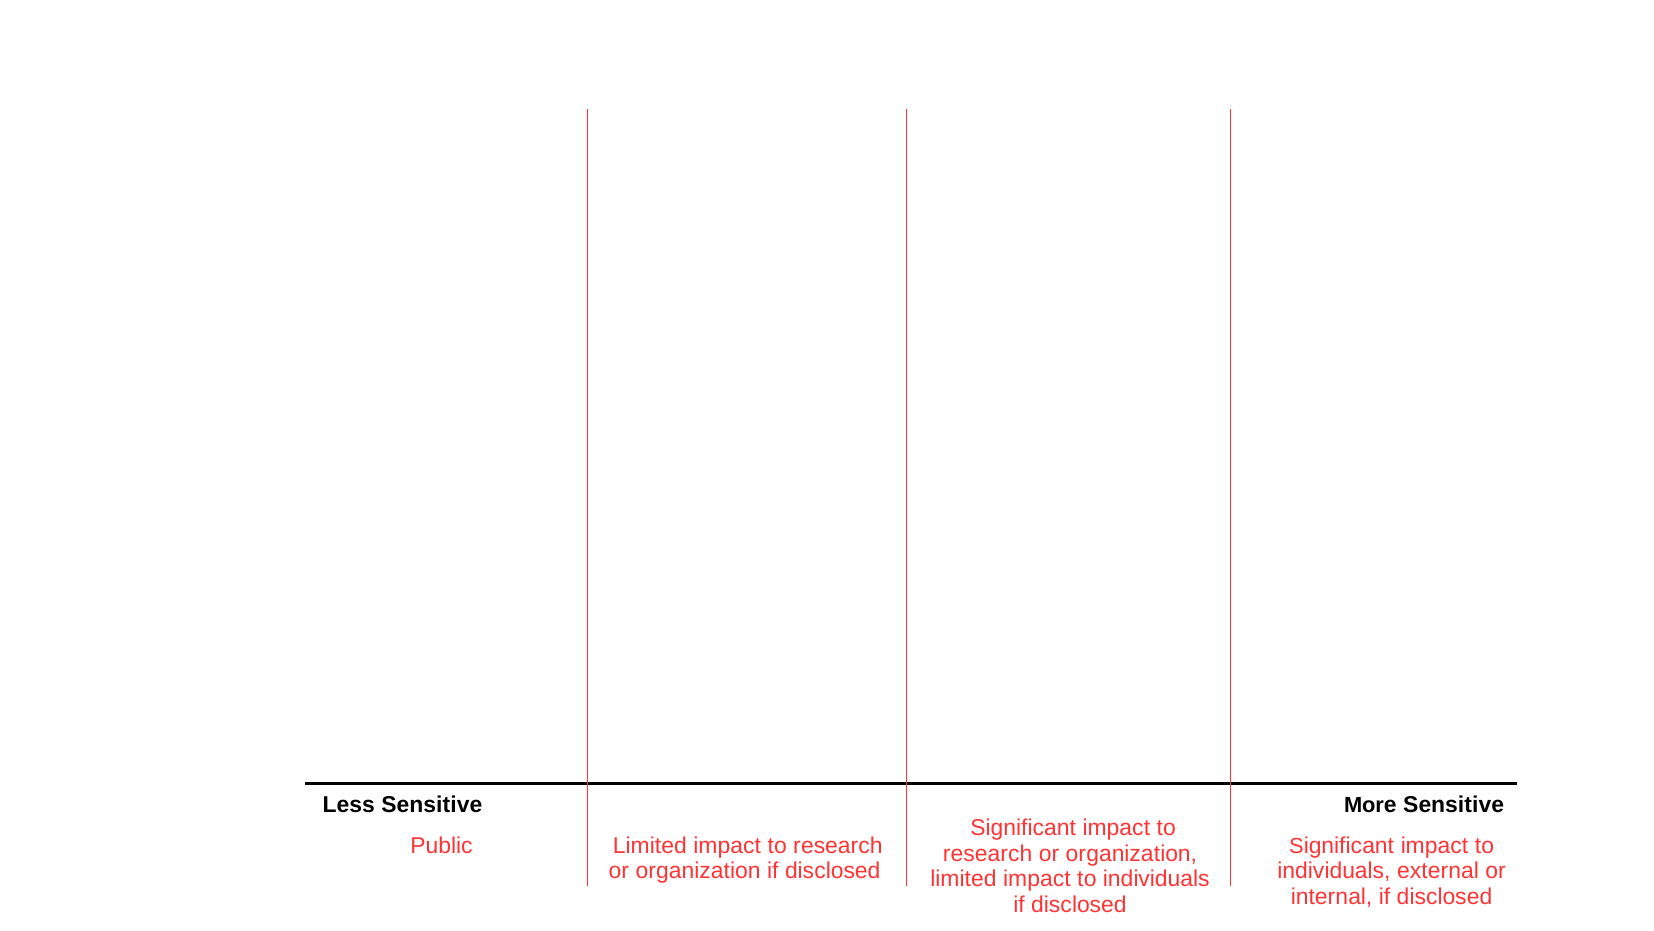

Less Sensitive
More Sensitive
 Significant impact to research or organization, limited impact to individuals if disclosed
Significant impact to individuals, external or internal, if disclosed
 Limited impact to research or organization if disclosed
 Public